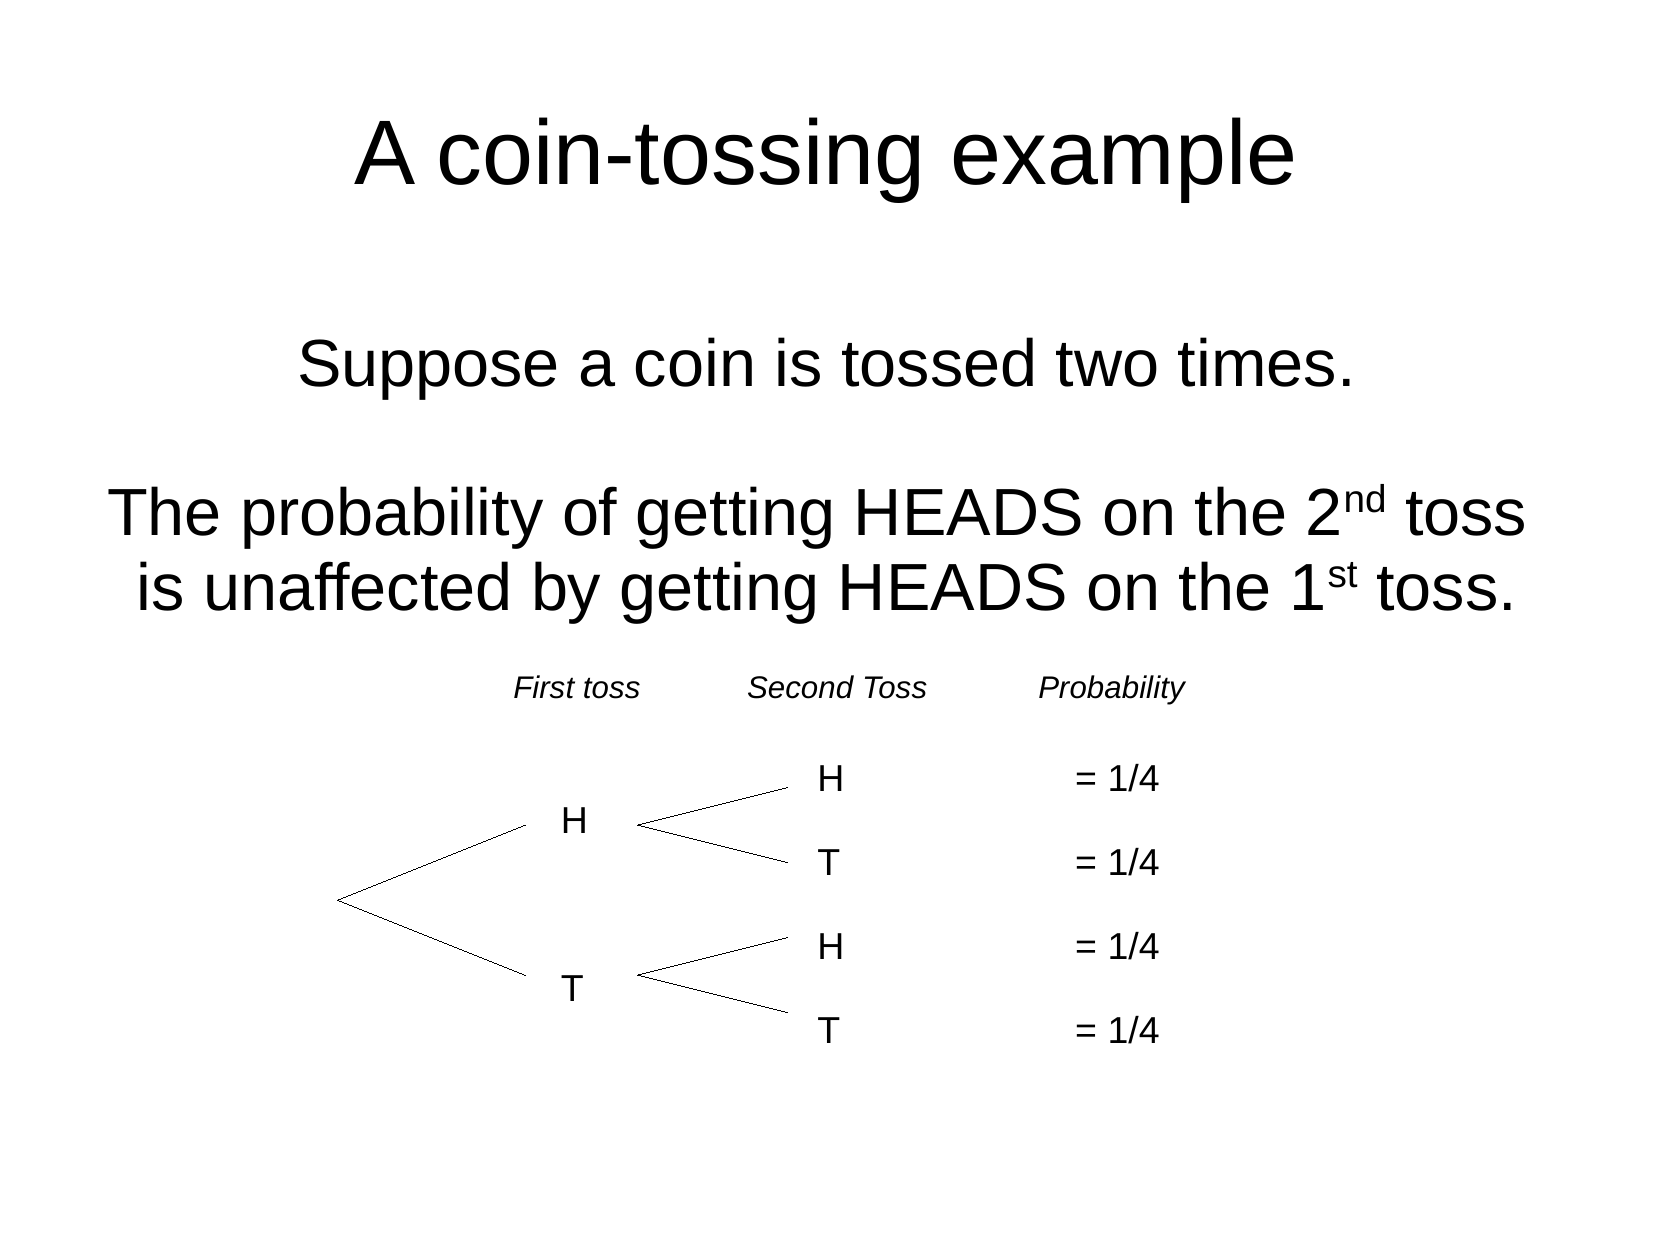

# A coin-tossing example
Suppose a coin is tossed two times.
 The probability of getting HEADS on the 2nd toss is unaffected by getting HEADS on the 1st toss.
First toss		 Second Toss		Probability
			 H			 = 1/4
 H
			 T			 = 1/4
			 H			 = 1/4
 T
			 T			 = 1/4